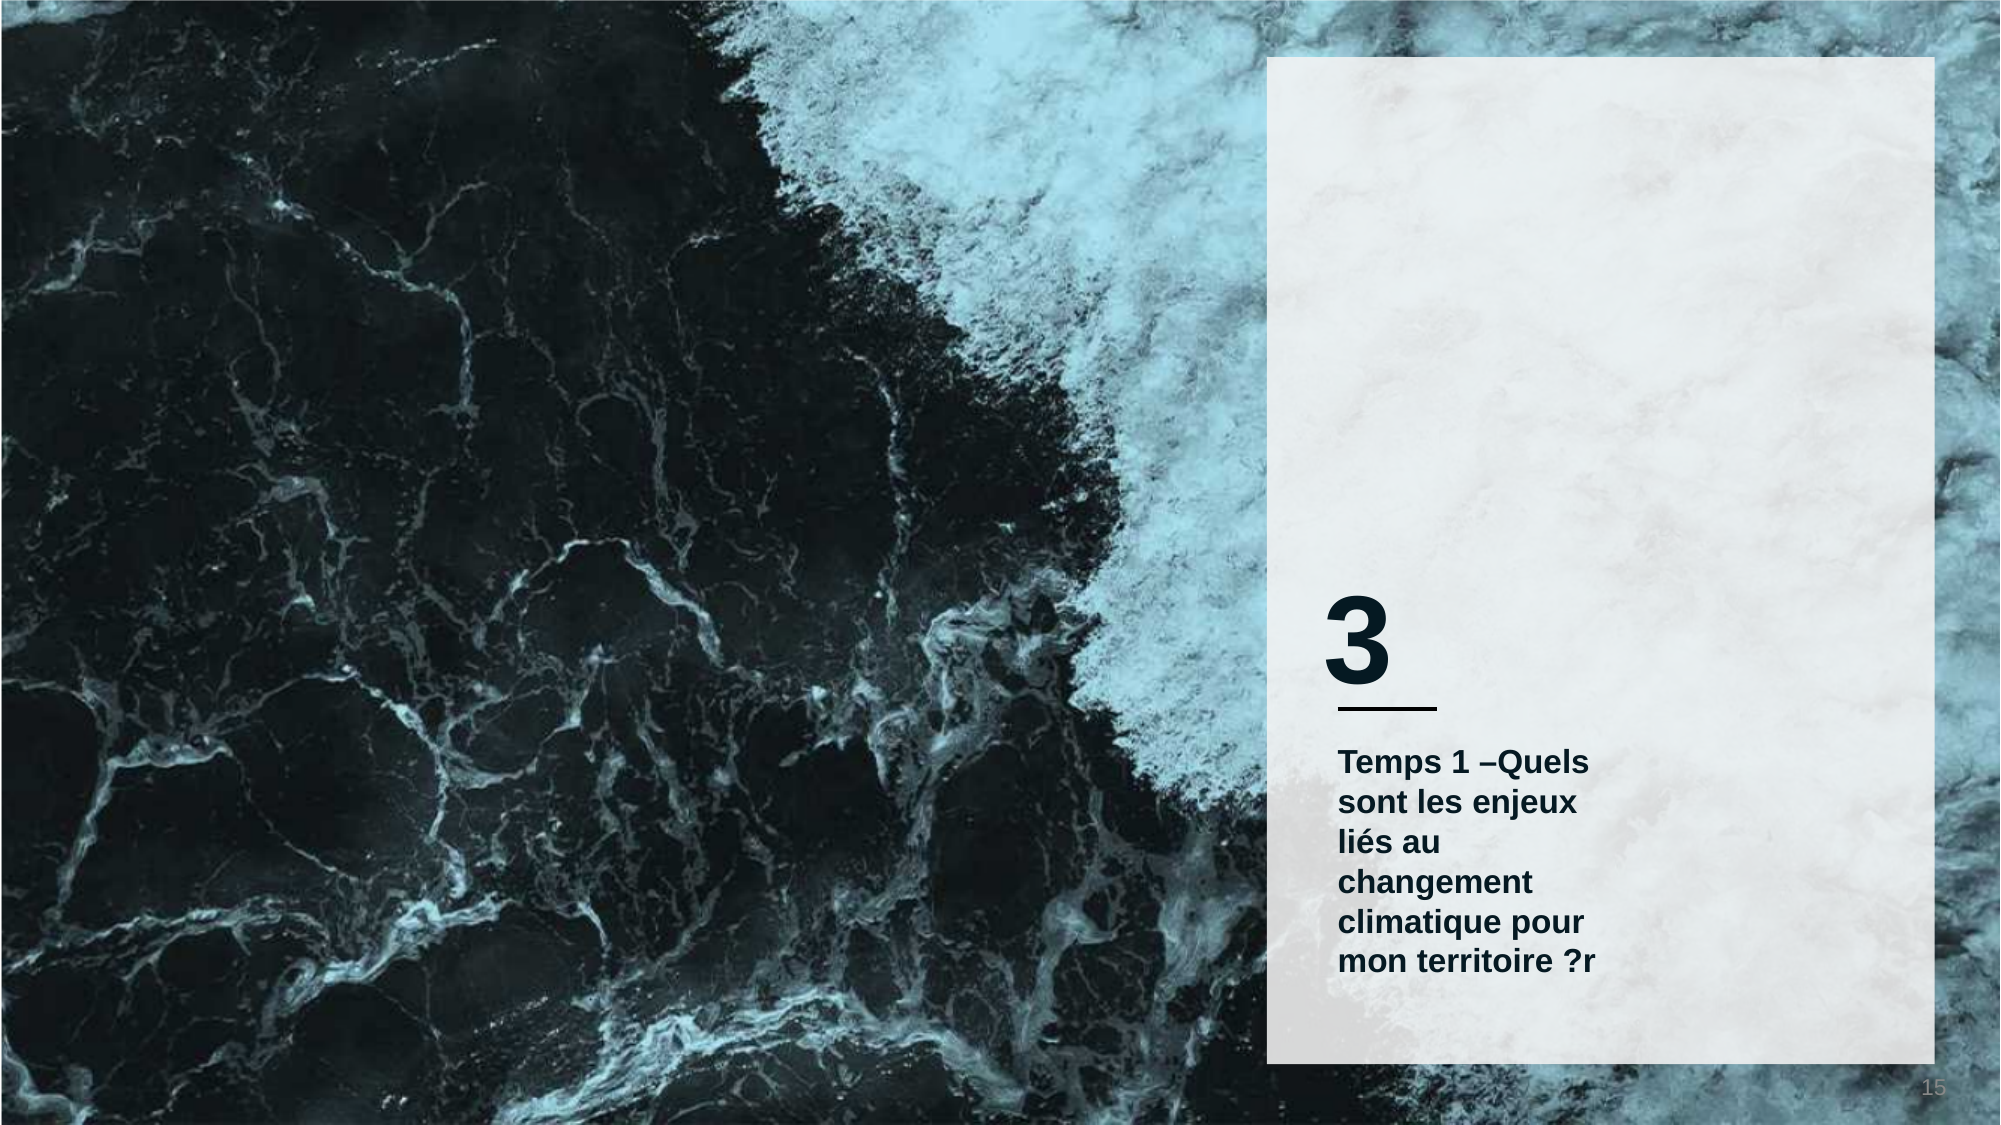

3
Temps 1 –Quels sont les enjeux liés au changement climatique pour mon territoire ?r